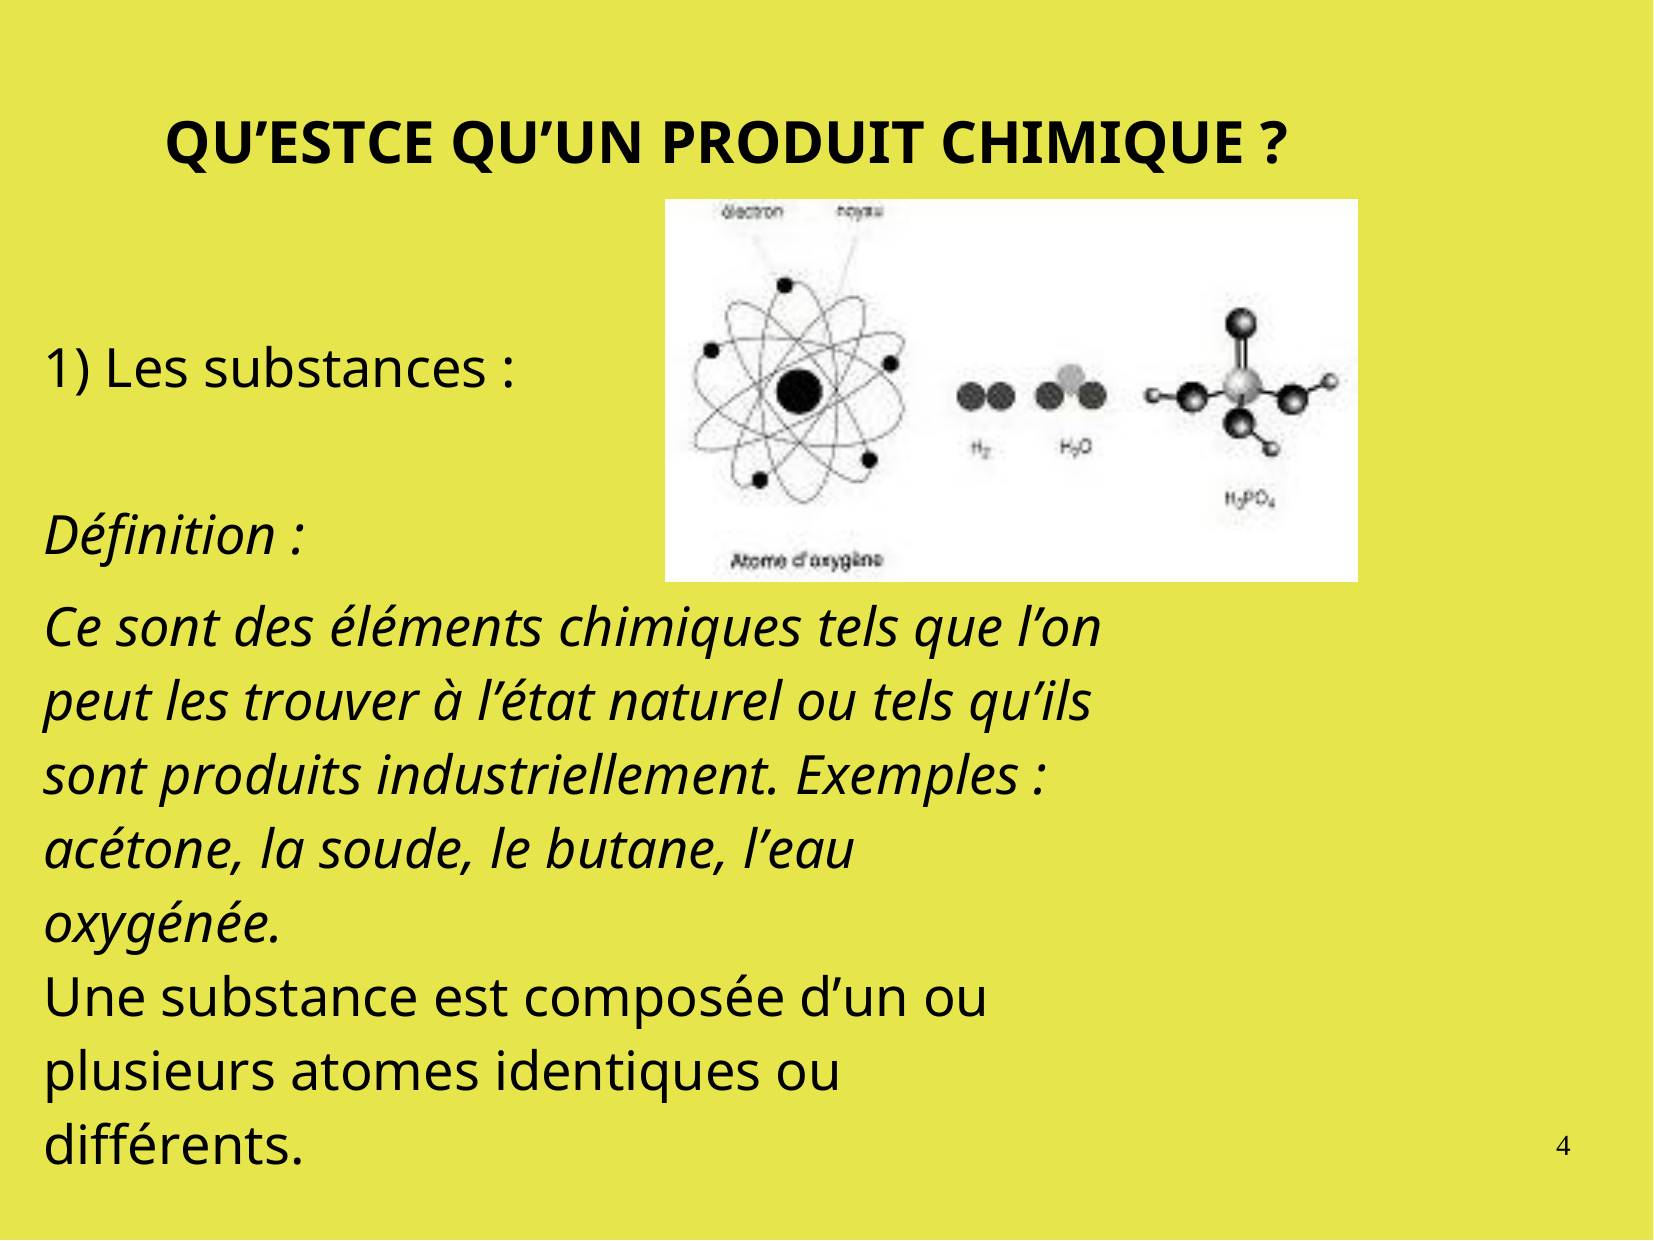

QU’ESTCE QU’UN PRODUIT CHIMIQUE ?
1) Les substances :
Définition :
Ce sont des éléments chimiques tels que l’on peut les trouver à l’état naturel ou tels qu’ils sont produits industriellement. Exemples : acétone, la soude, le butane, l’eau oxygénée.
Une substance est composée d’un ou plusieurs atomes identiques ou différents.
4